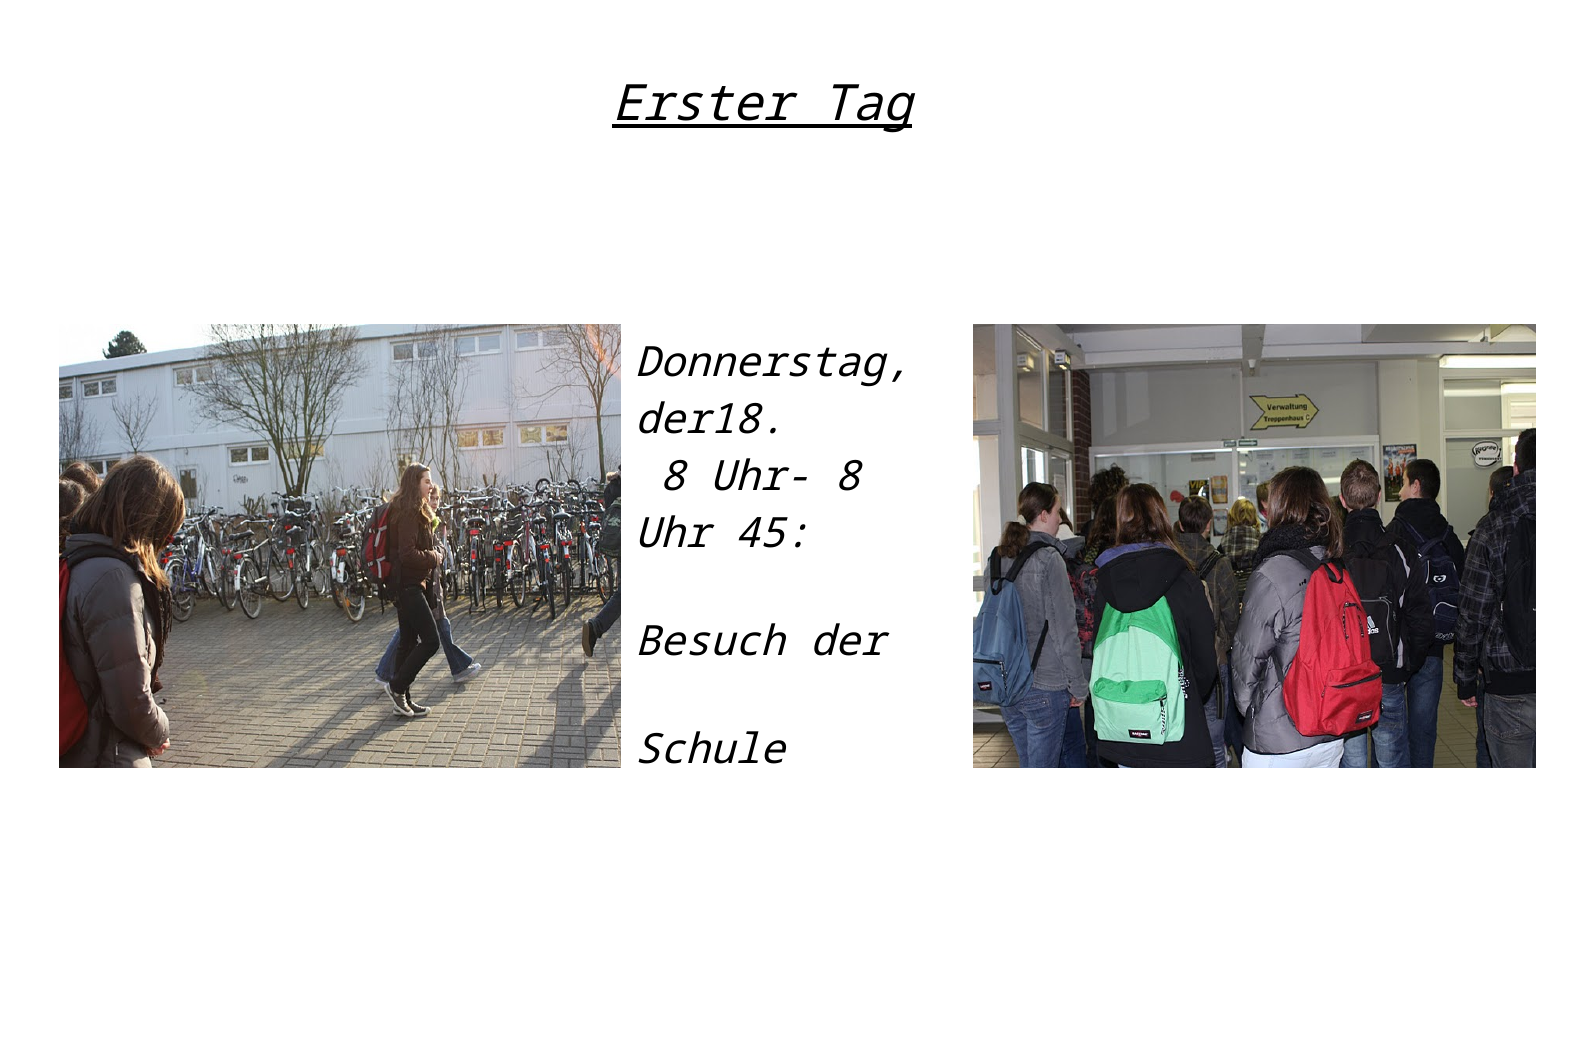

Erster Tag
Donnerstag, der18.
 8 Uhr- 8 Uhr 45:
Besuch der
Schule